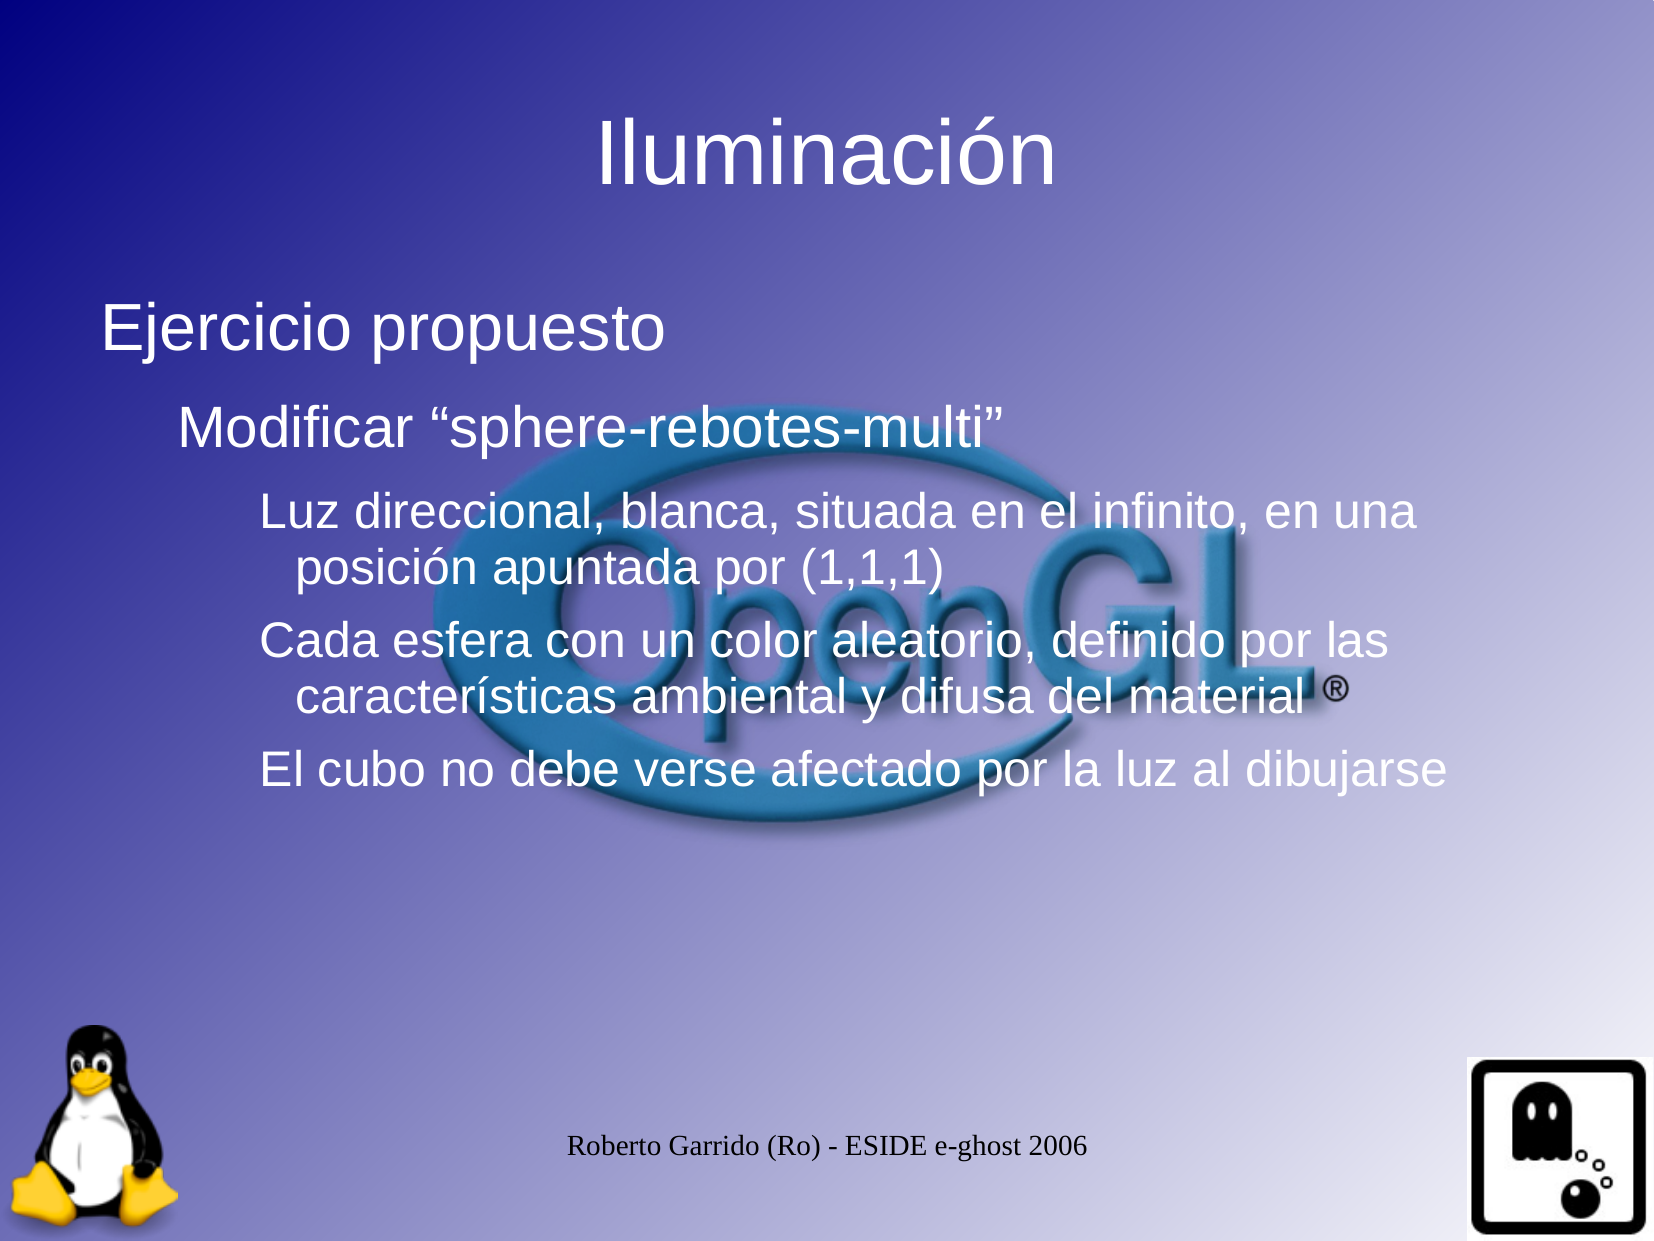

# Iluminación
Ejercicio propuesto
Modificar “sphere-rebotes-multi”
Luz direccional, blanca, situada en el infinito, en una posición apuntada por (1,1,1)
Cada esfera con un color aleatorio, definido por las características ambiental y difusa del material
El cubo no debe verse afectado por la luz al dibujarse
Roberto Garrido (Ro) - ESIDE e-ghost 2006